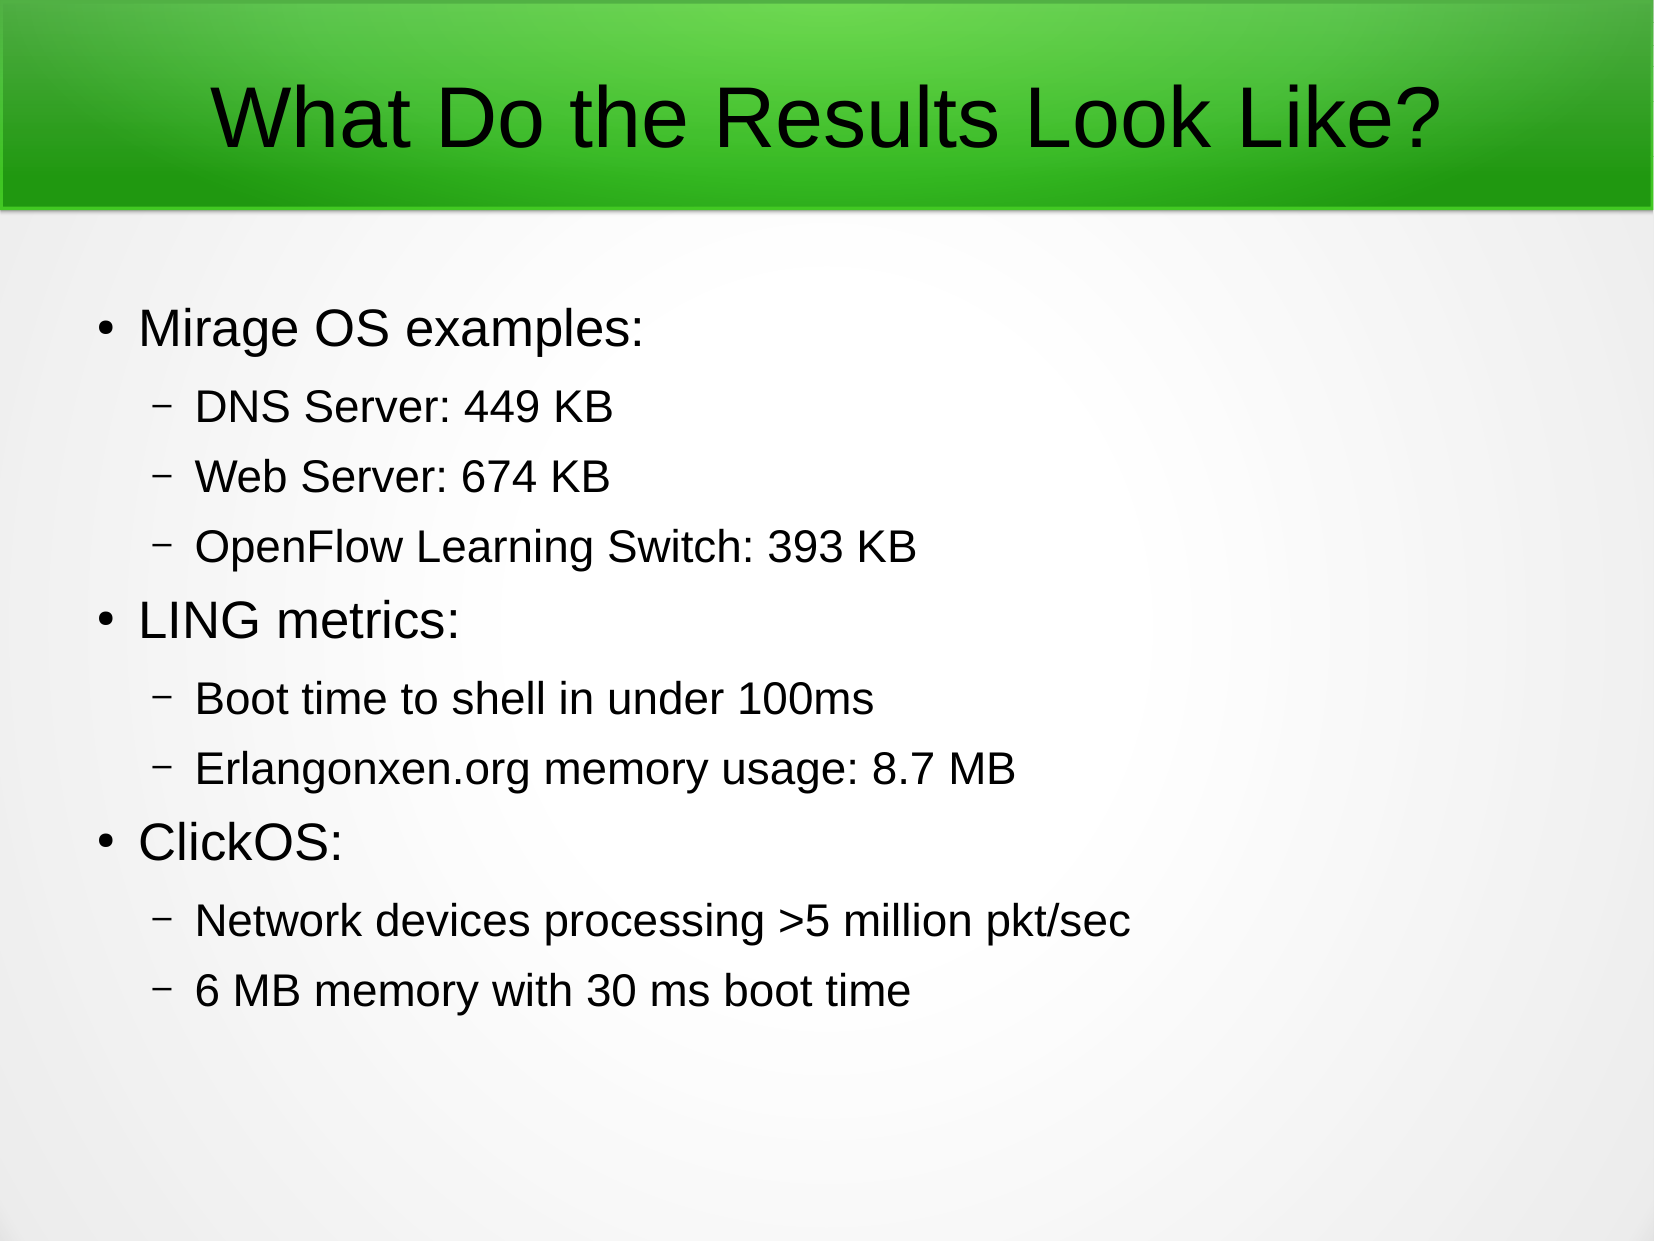

# What Do the Results Look Like?
Mirage OS examples:
DNS Server: 449 KB
Web Server: 674 KB
OpenFlow Learning Switch: 393 KB
LING metrics:
Boot time to shell in under 100ms
Erlangonxen.org memory usage: 8.7 MB
ClickOS:
Network devices processing >5 million pkt/sec
6 MB memory with 30 ms boot time